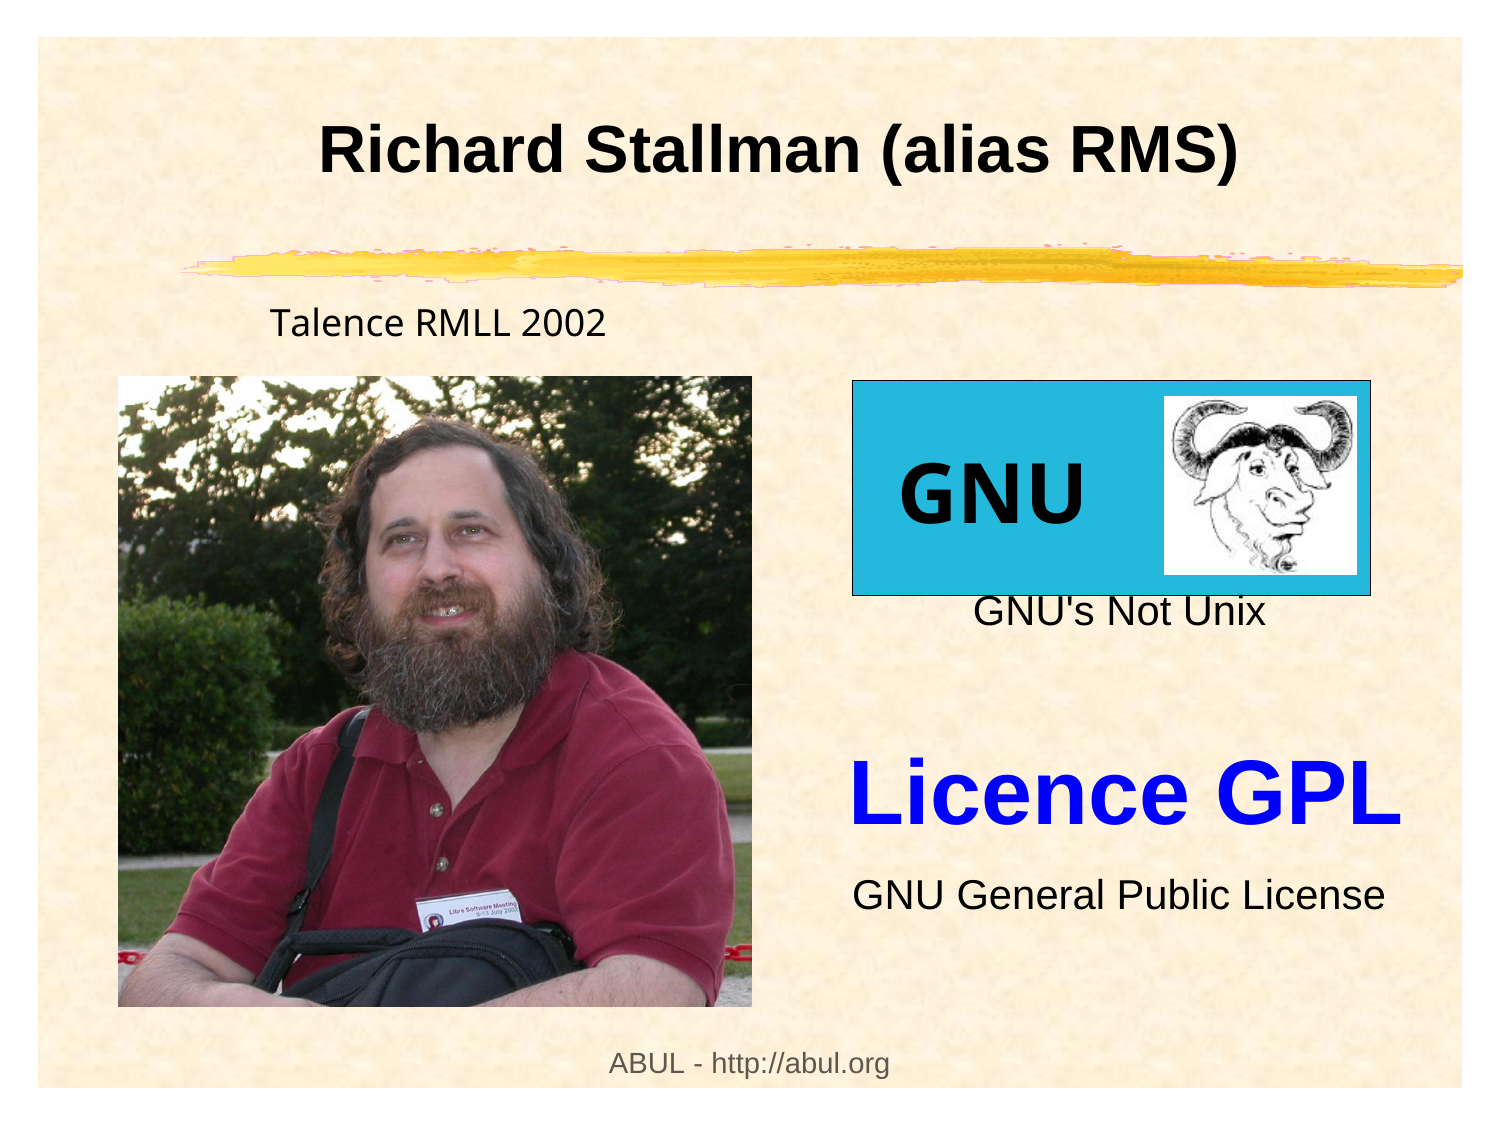

Richard Stallman (alias RMS)
Talence RMLL 2002
GNU
GNU's Not Unix
Licence GPL
GNU General Public License